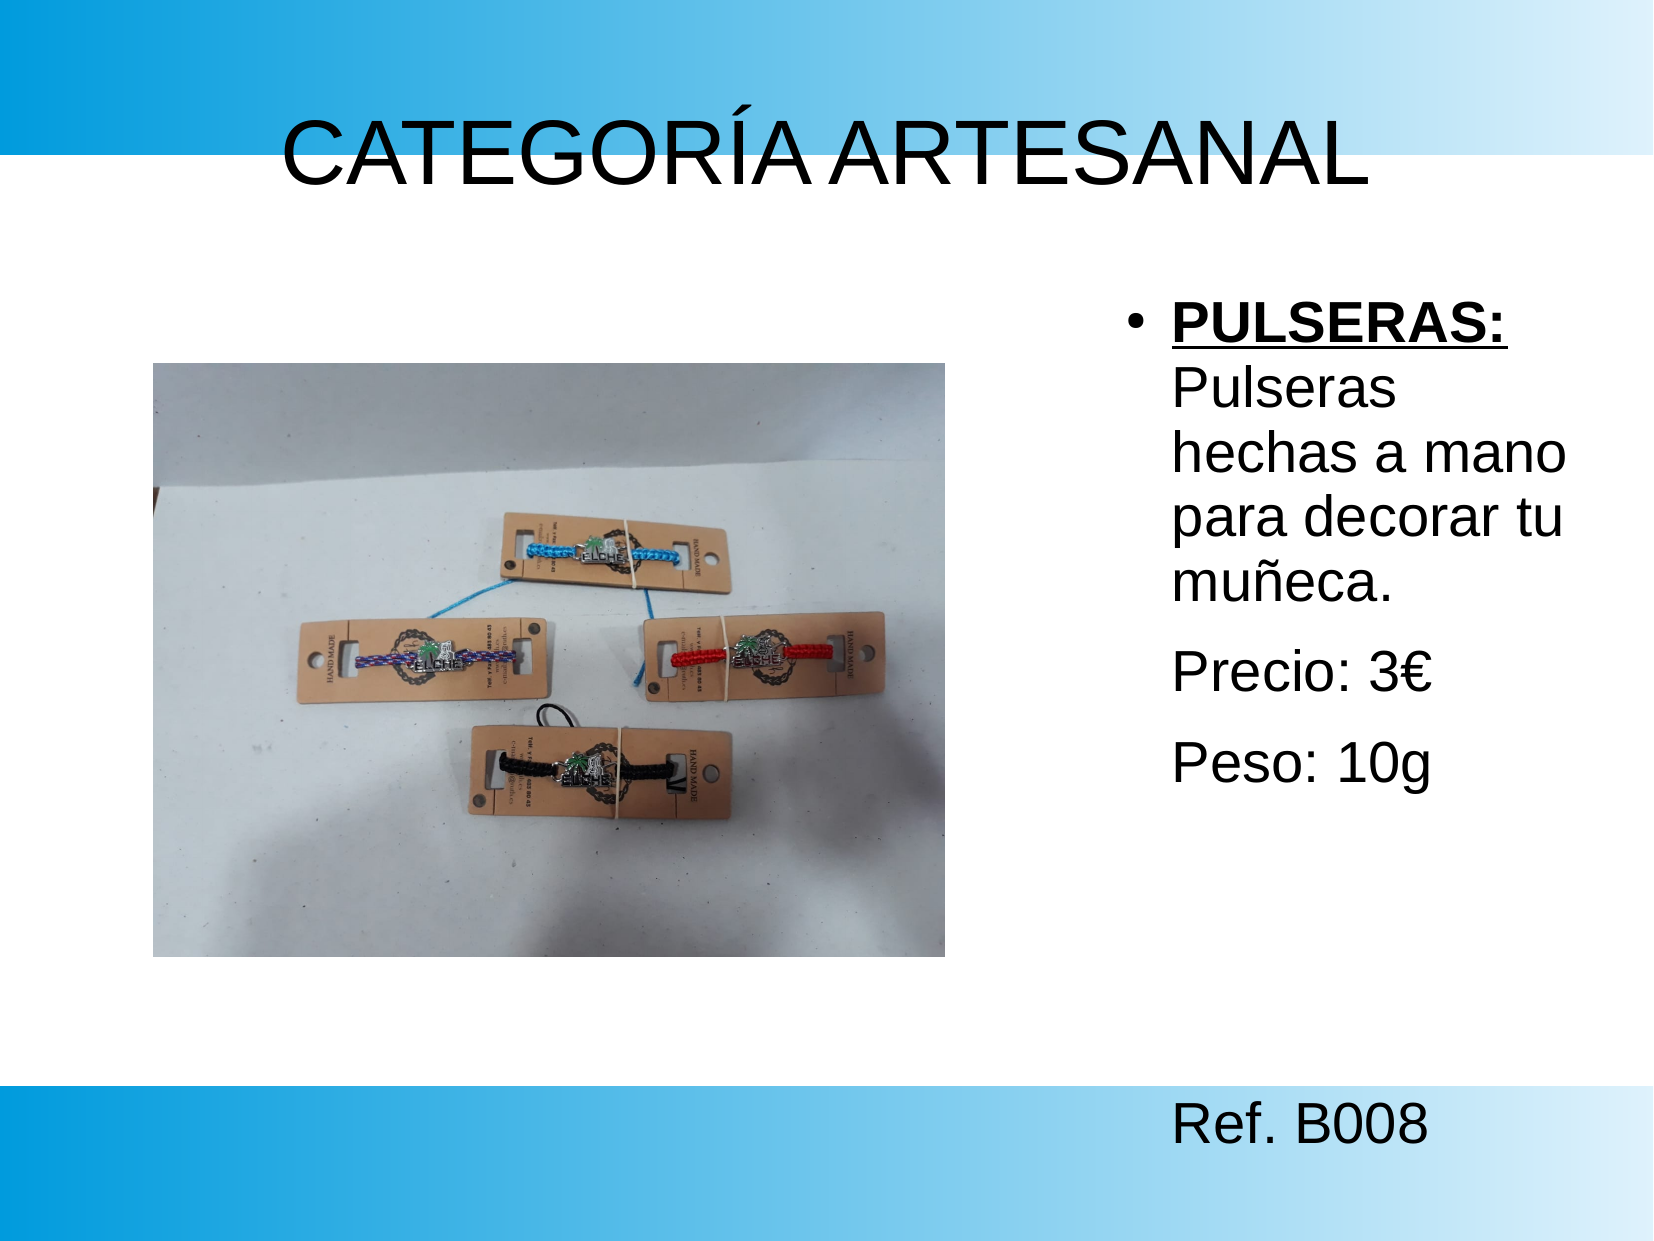

# CATEGORÍA ARTESANAL
PULSERAS: Pulseras hechas a mano para decorar tu muñeca.
Precio: 3€
Peso: 10g
Ref. B008